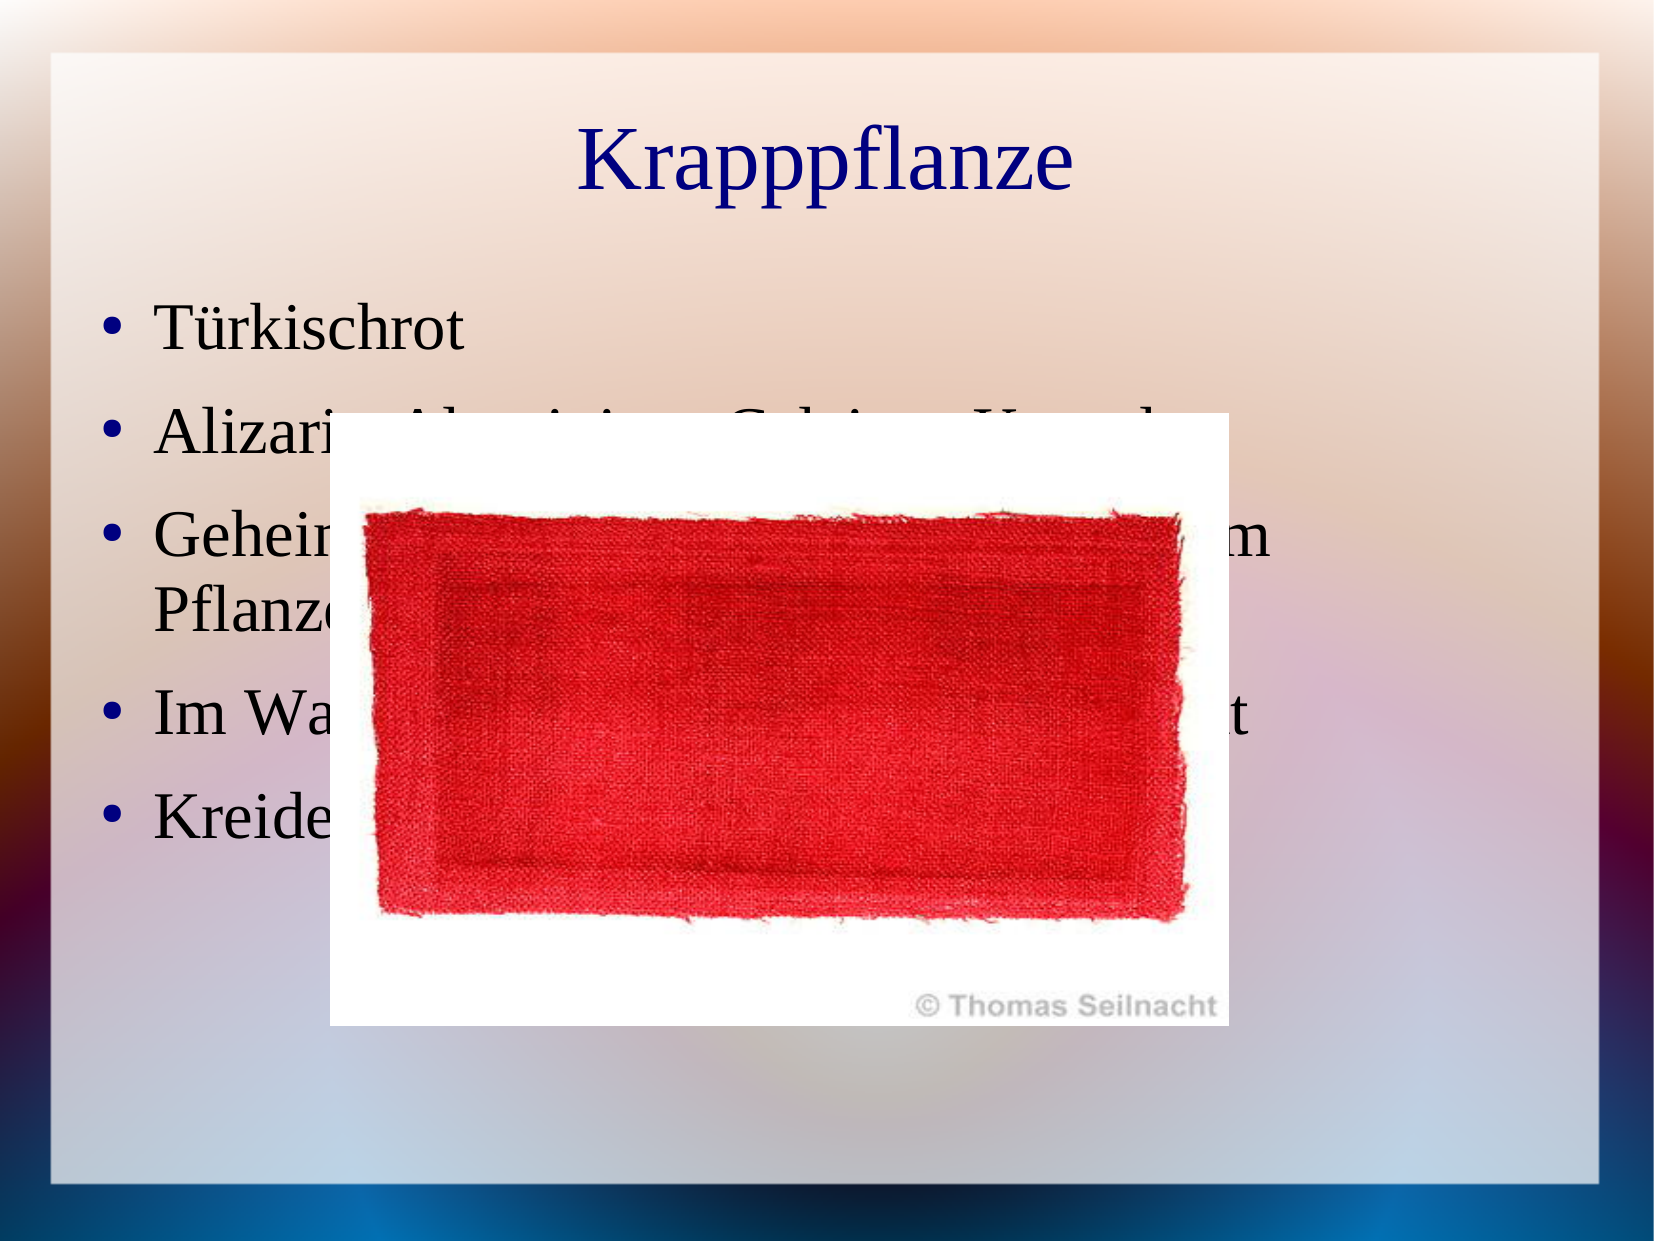

# Krapppflanze
Türkischrot
Alizarin-Aluminium-Calcium-Komplex
Geheimnis: vor dem Beizen mit ranzigem Pflanzenöl behandeln
Im Wasser → Calciumhydrogencarbonat
Kreidezusätze für den Kalkgehalt